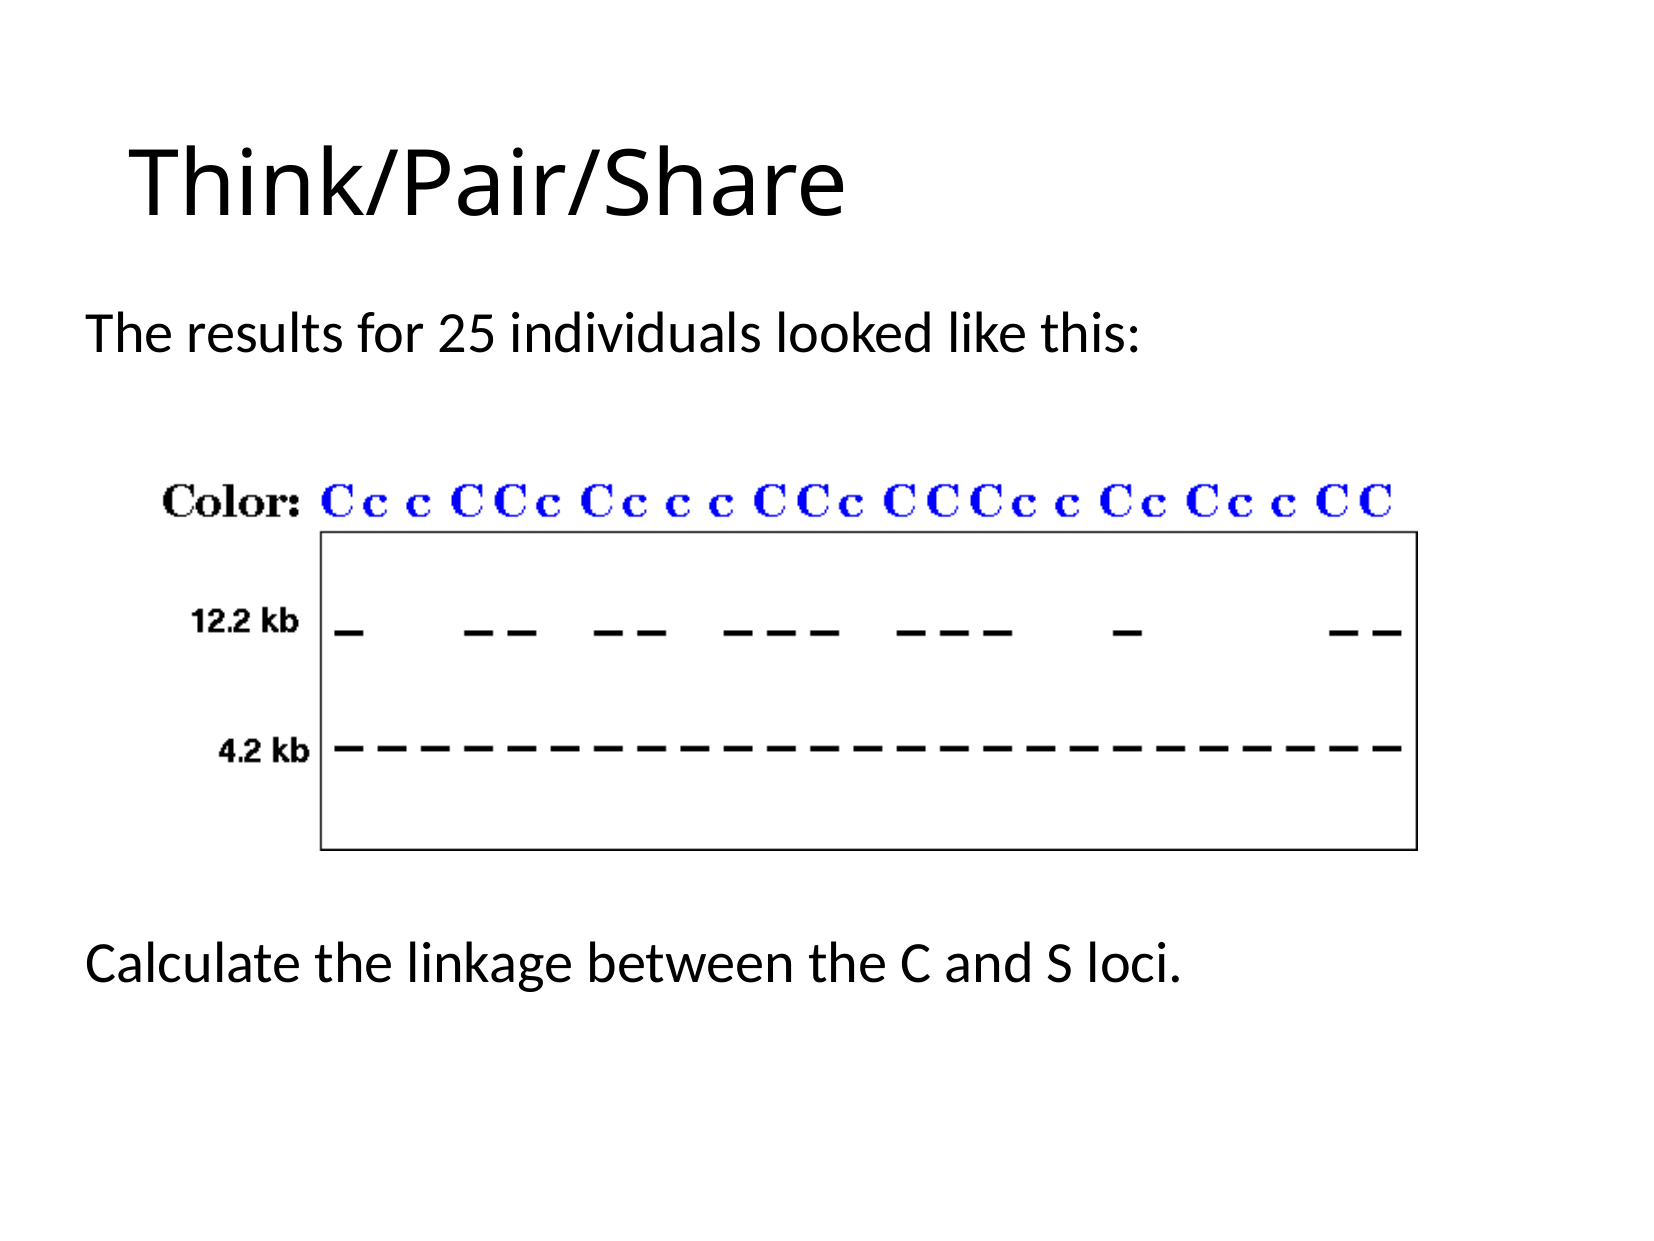

Think/Pair/Share
The results for 25 individuals looked like this:
Calculate the linkage between the C and S loci.